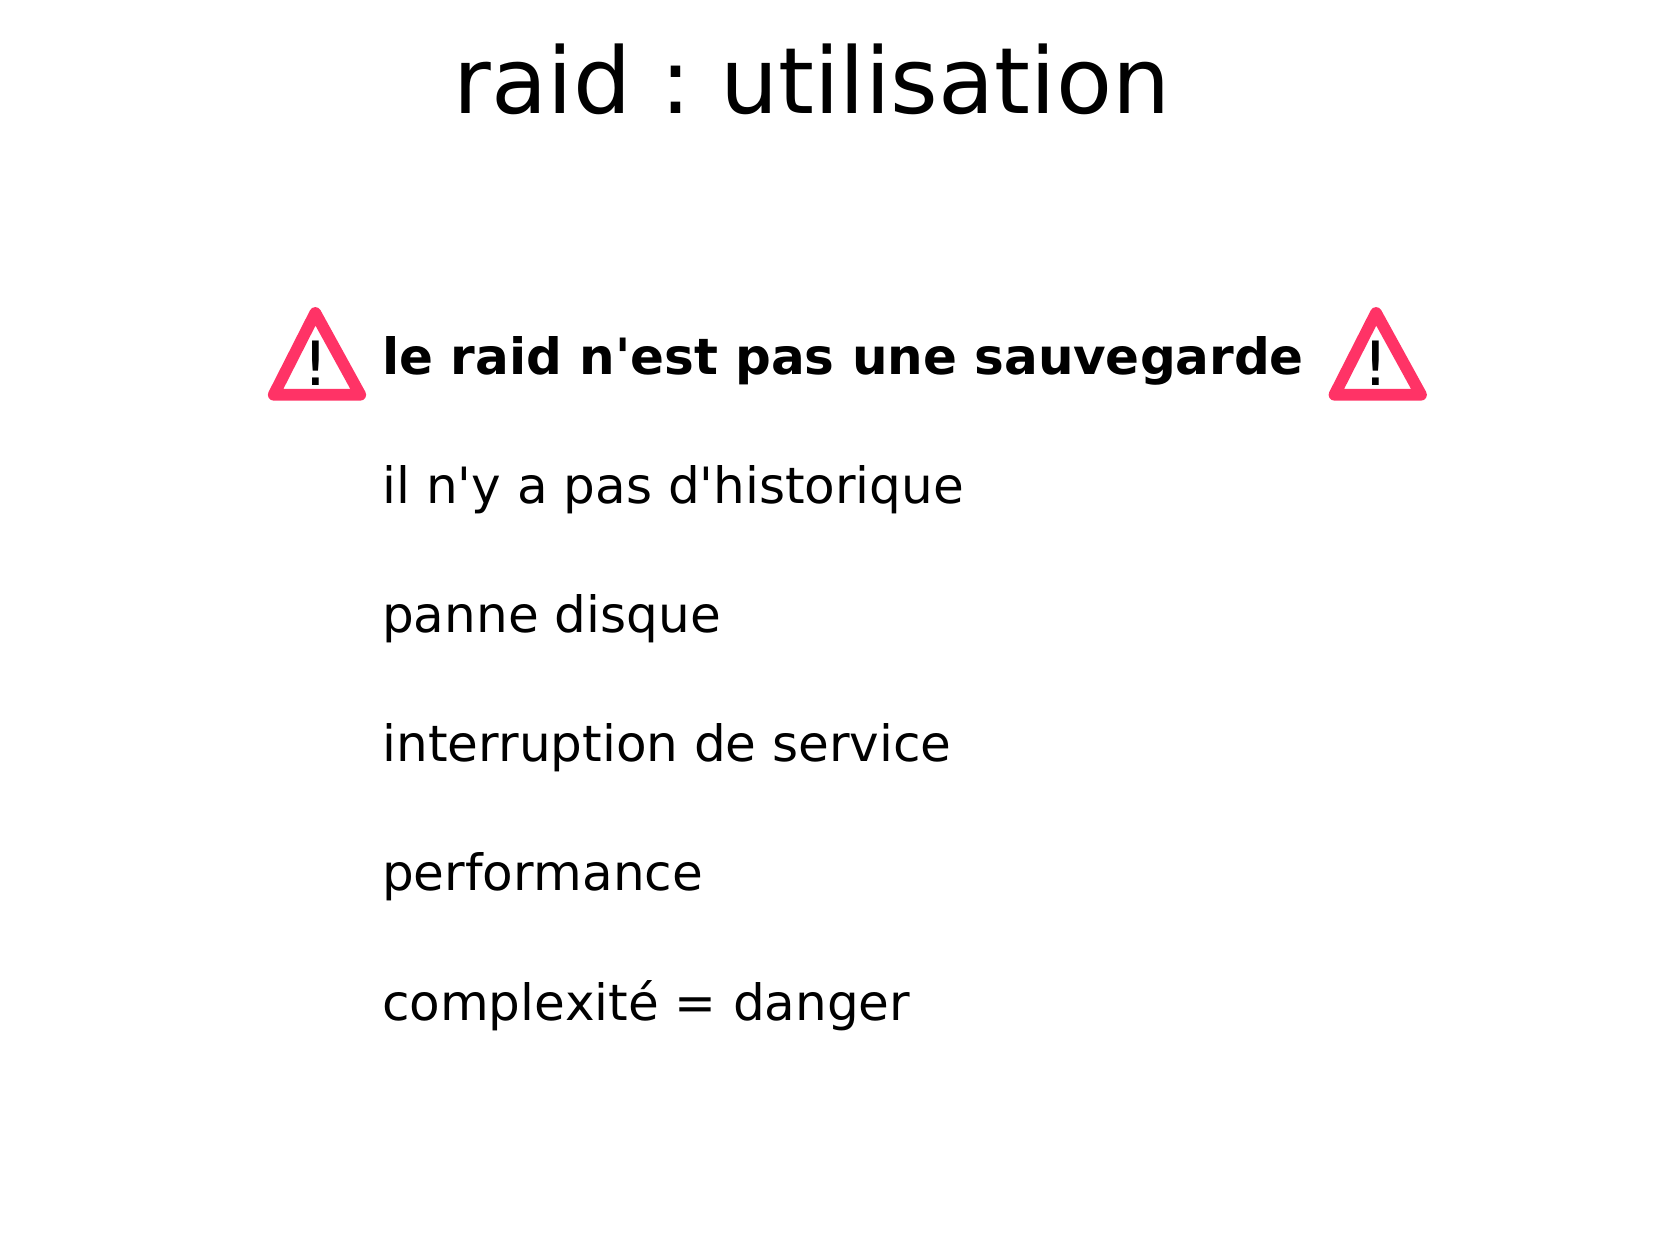

# raid : utilisation
!
!
le raid n'est pas une sauvegarde
il n'y a pas d'historique
panne disque
interruption de service
performance
complexité = danger